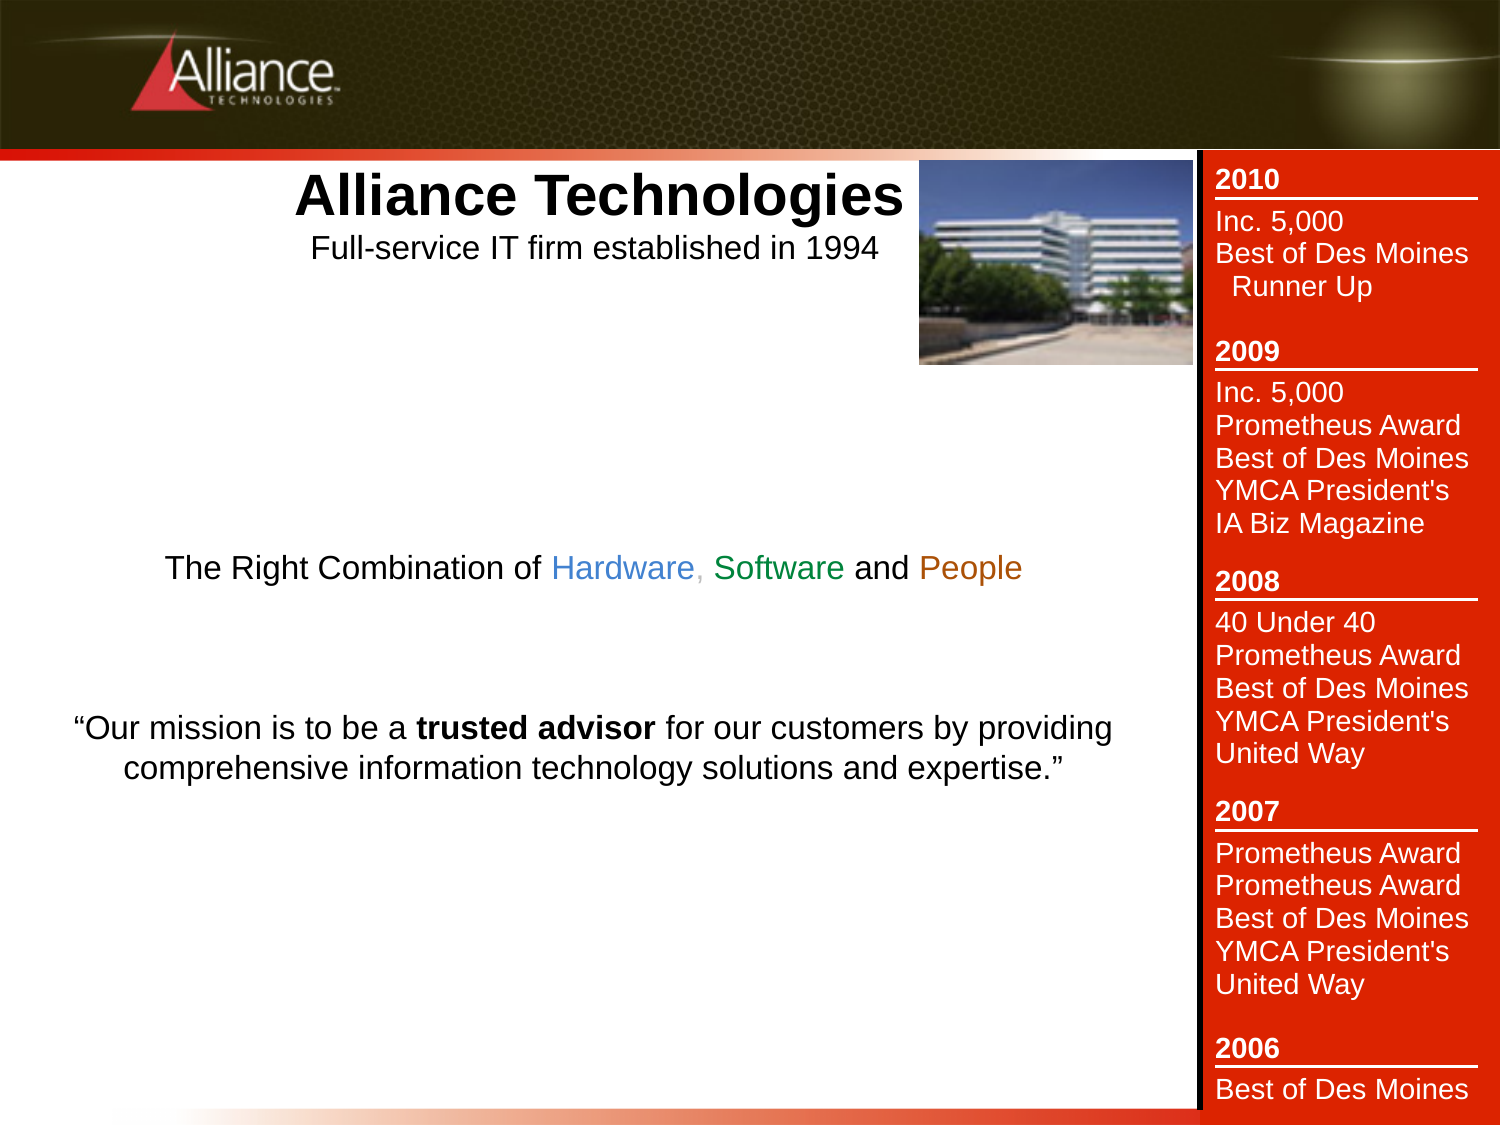

# Alliance Technologies
2010
Inc. 5,000
Best of Des Moines
 Runner Up
Full-service IT firm established in 1994
2009
The Right Combination of Hardware, Software and People
“Our mission is to be a trusted advisor for our customers by providing comprehensive information technology solutions and expertise.”
Inc. 5,000
Prometheus Award
Best of Des Moines
YMCA President's
IA Biz Magazine
2008
40 Under 40
Prometheus Award
Best of Des Moines
YMCA President's
United Way
2007
Prometheus Award
Prometheus Award
Best of Des Moines
YMCA President's
United Way
2006
Best of Des Moines